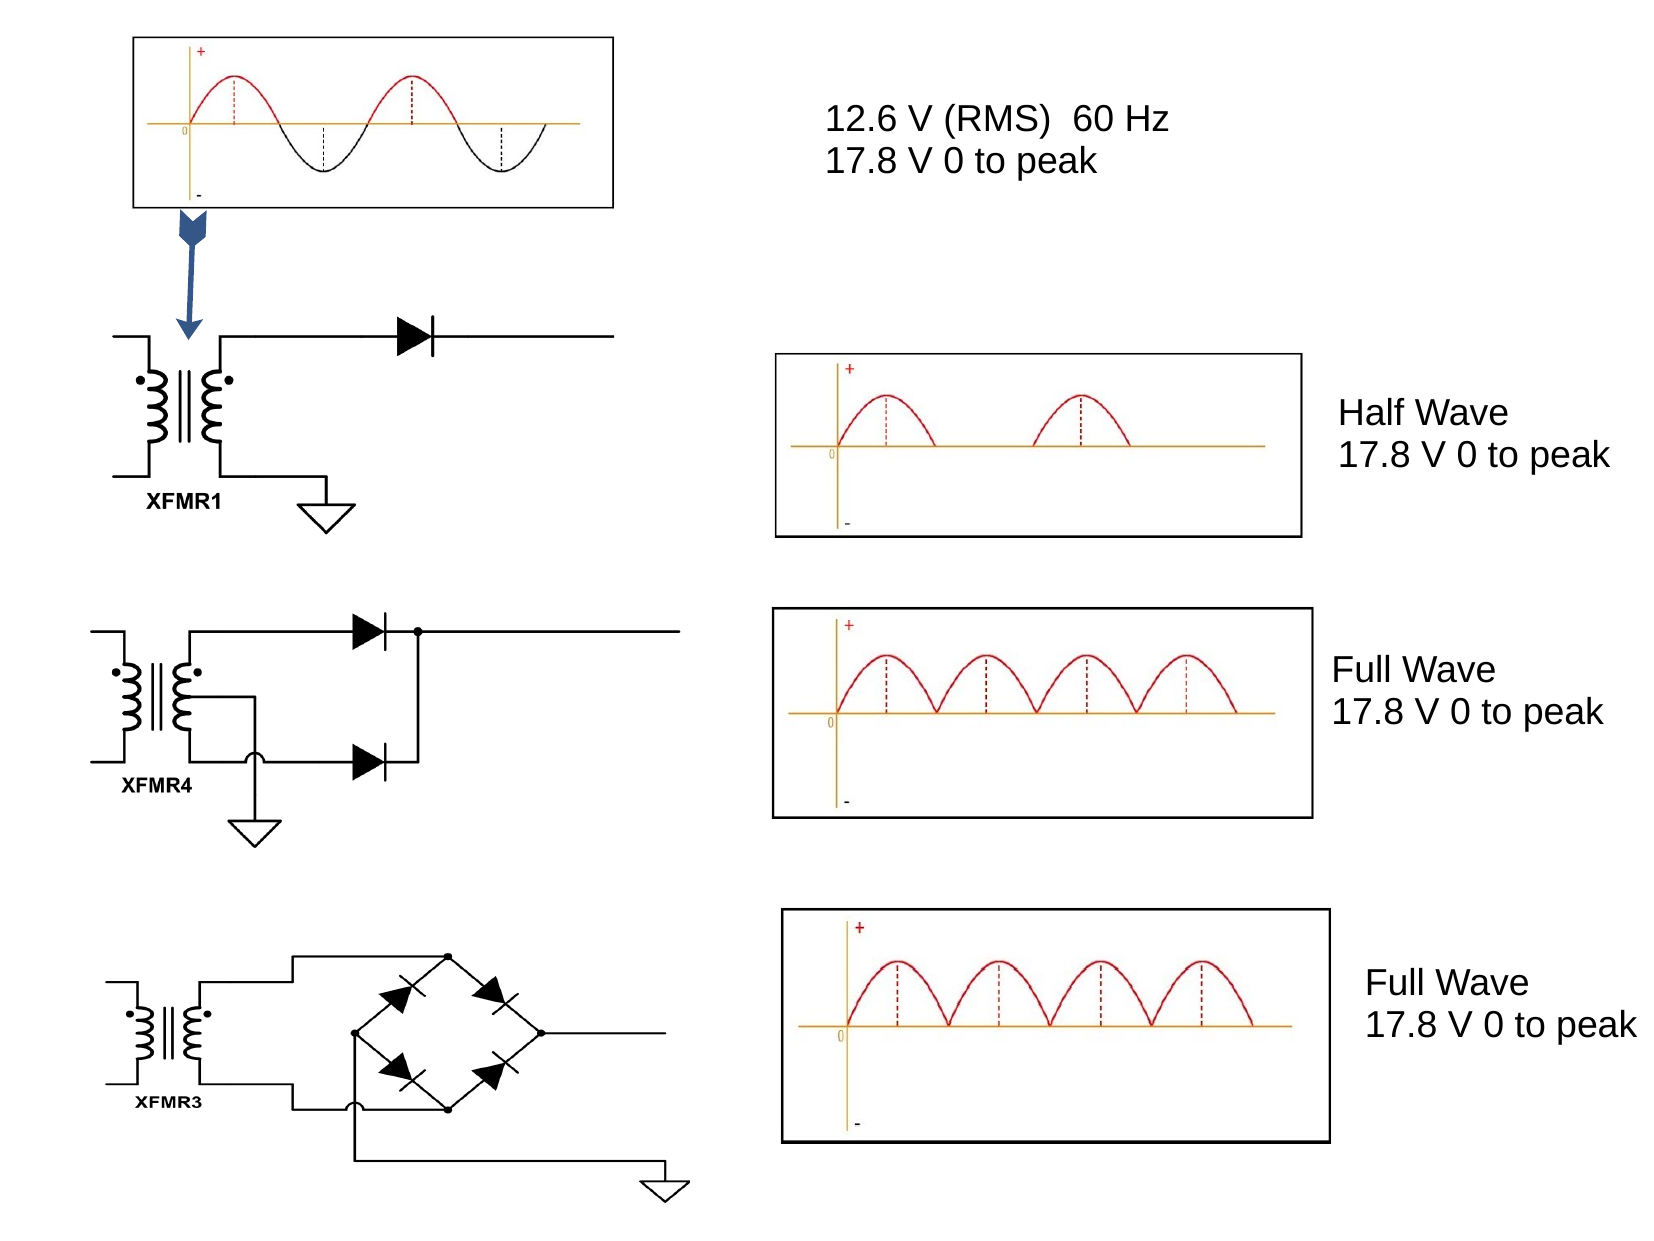

12.6 V (RMS) 60 Hz
17.8 V 0 to peak
Half Wave
17.8 V 0 to peak
Full Wave
17.8 V 0 to peak
Full Wave
17.8 V 0 to peak